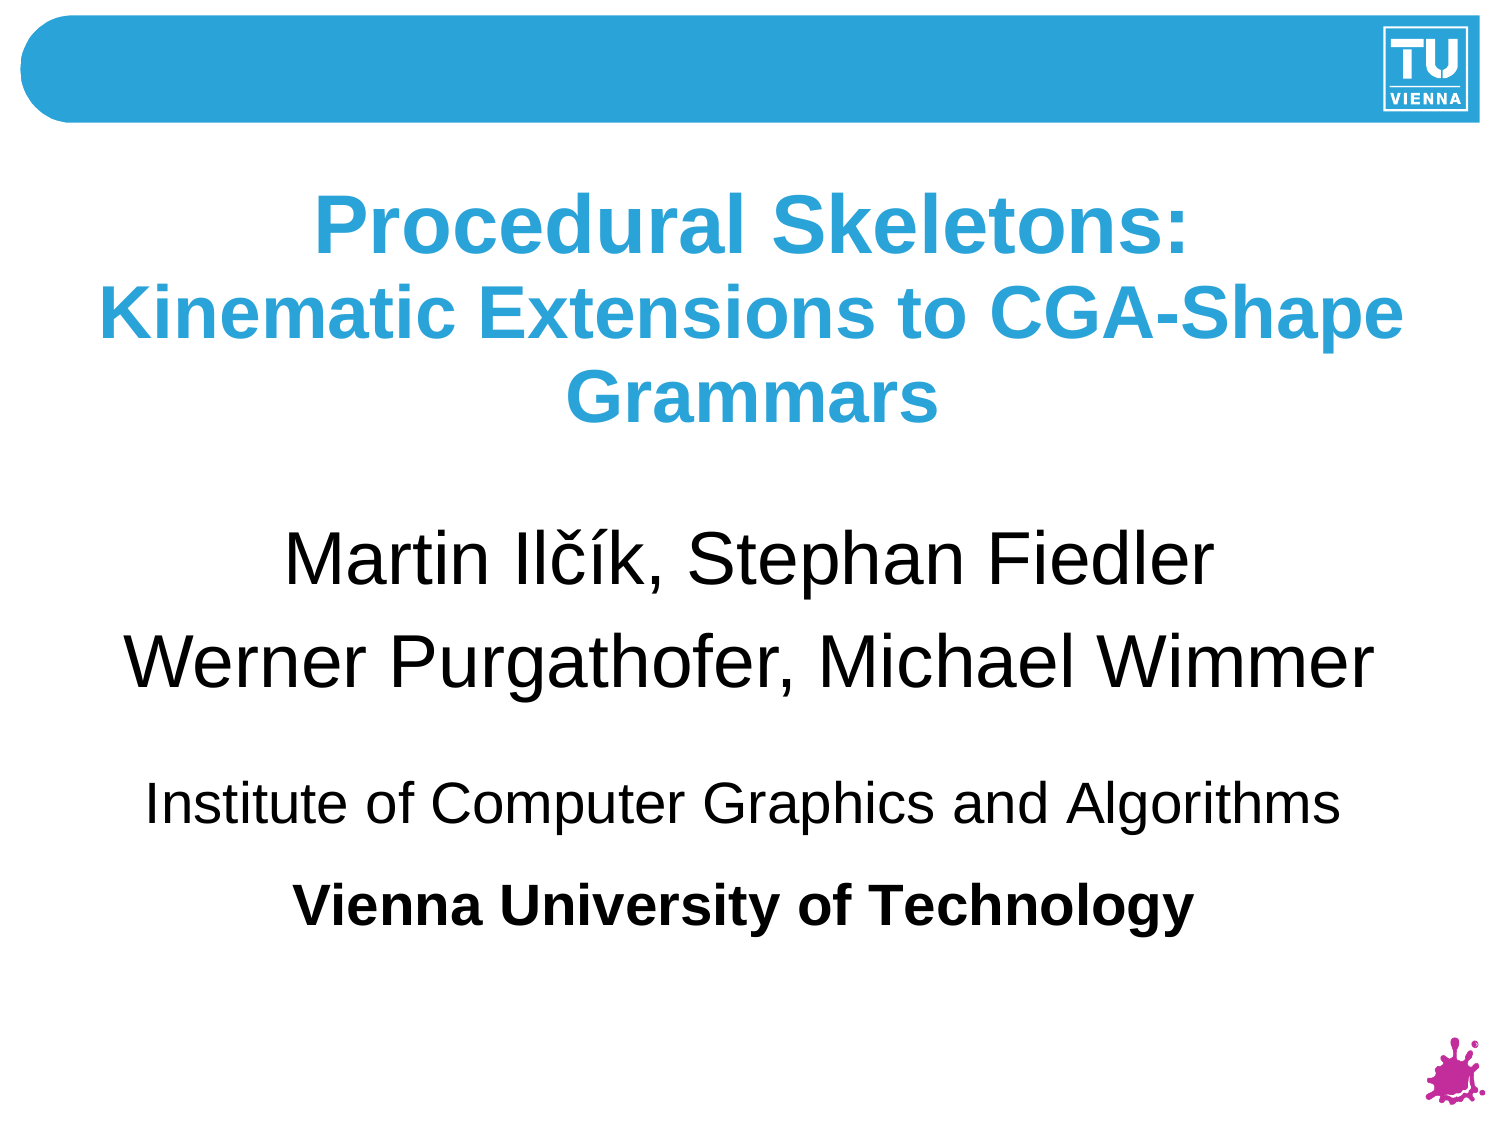

# Procedural Skeletons: Kinematic Extensions to CGA-Shape Grammars
Martin Ilčík, Stephan Fiedler
Werner Purgathofer, Michael Wimmer
Institute of Computer Graphics and Algorithms
Vienna University of Technology